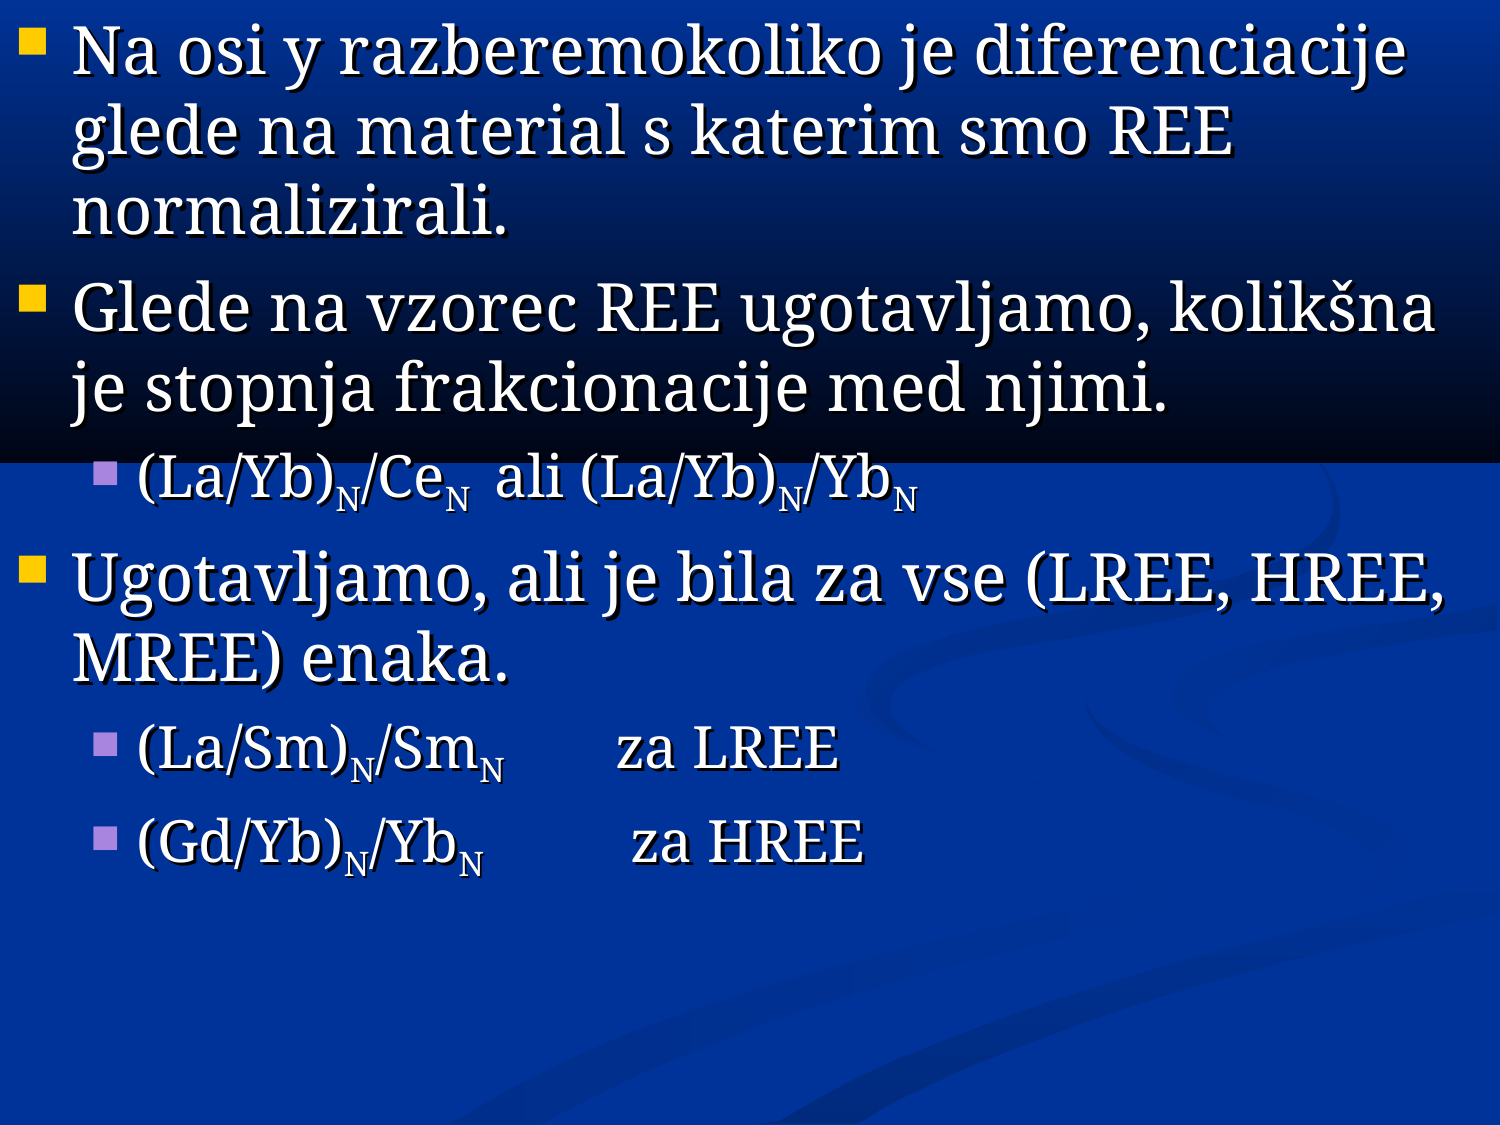

# Na osi y razberemokoliko je diferenciacije glede na material s katerim smo REE normalizirali.
Glede na vzorec REE ugotavljamo, kolikšna je stopnja frakcionacije med njimi.
(La/Yb)N/CeN ali (La/Yb)N/YbN
Ugotavljamo, ali je bila za vse (LREE, HREE, MREE) enaka.
(La/Sm)N/SmN	za LREE
(Gd/Yb)N/YbN	 za HREE